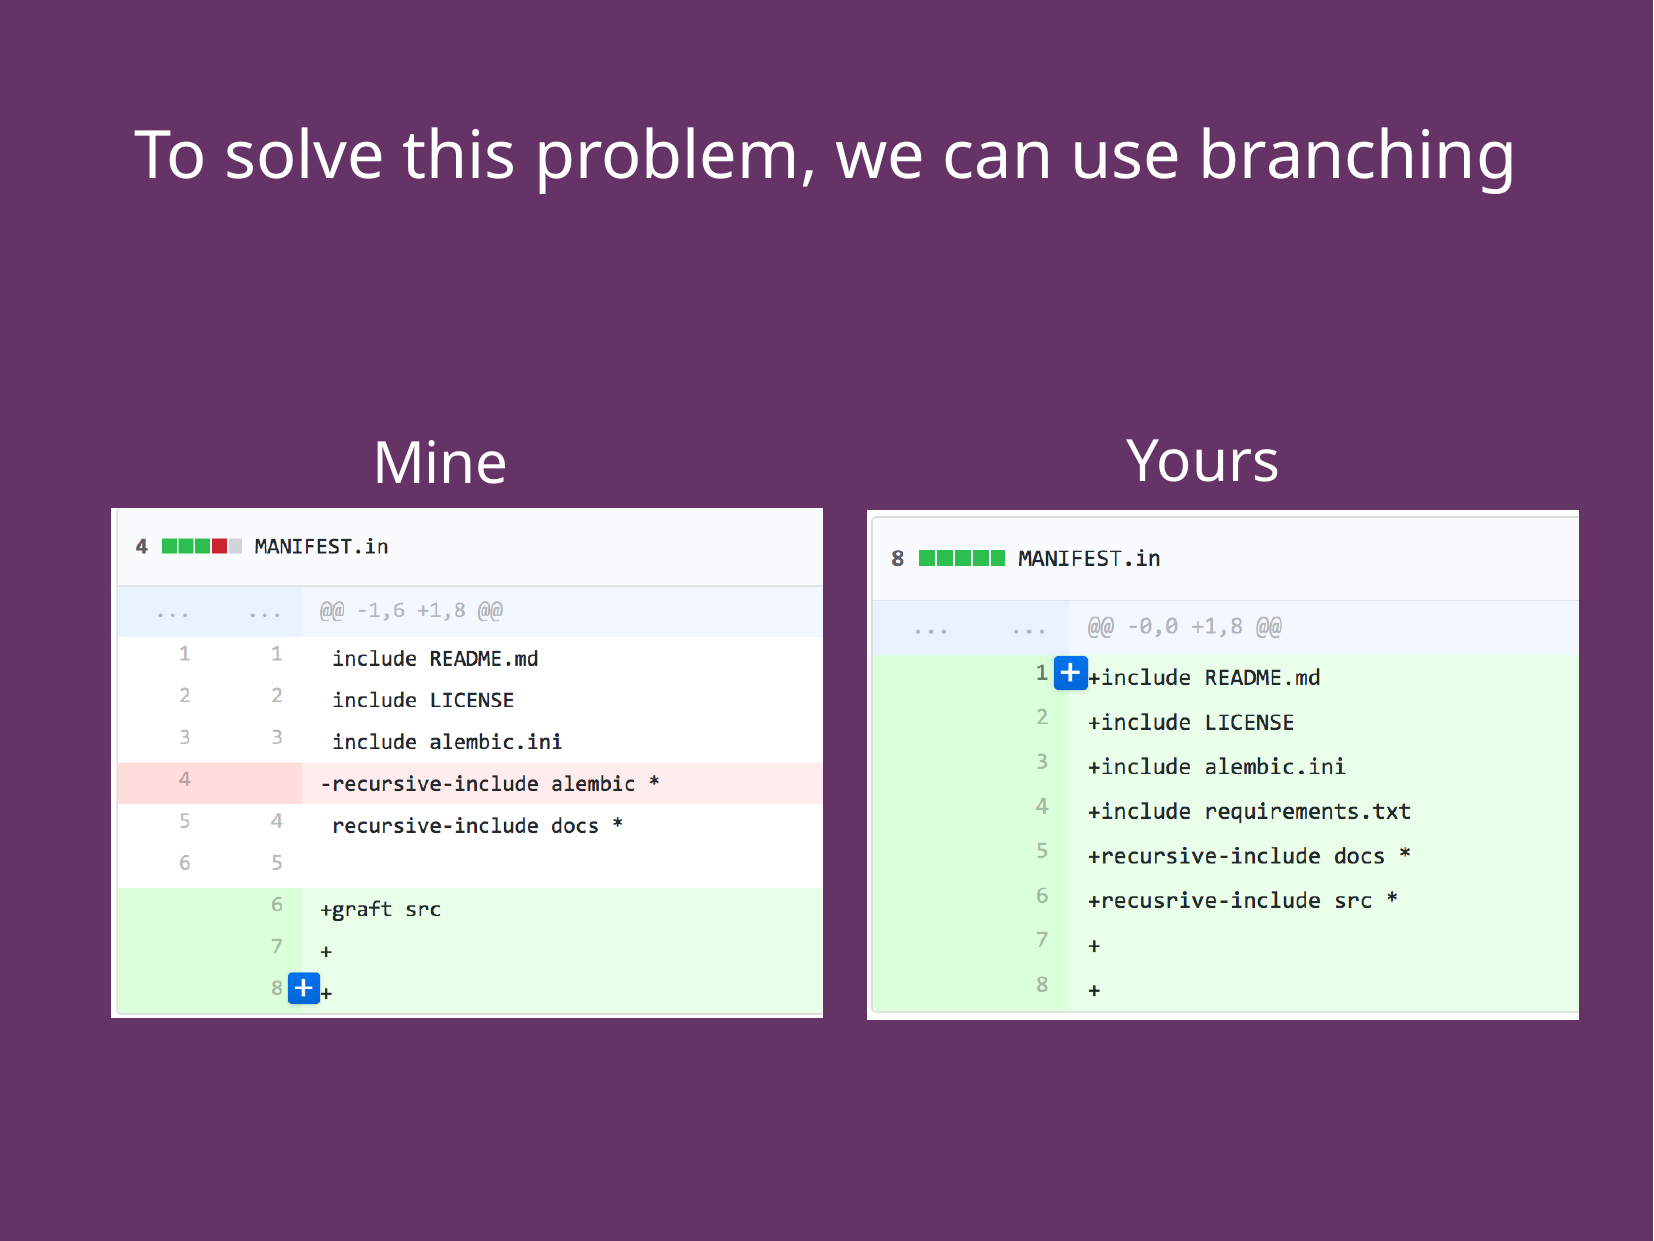

# To solve this problem, we can use branching
Yours
Mine